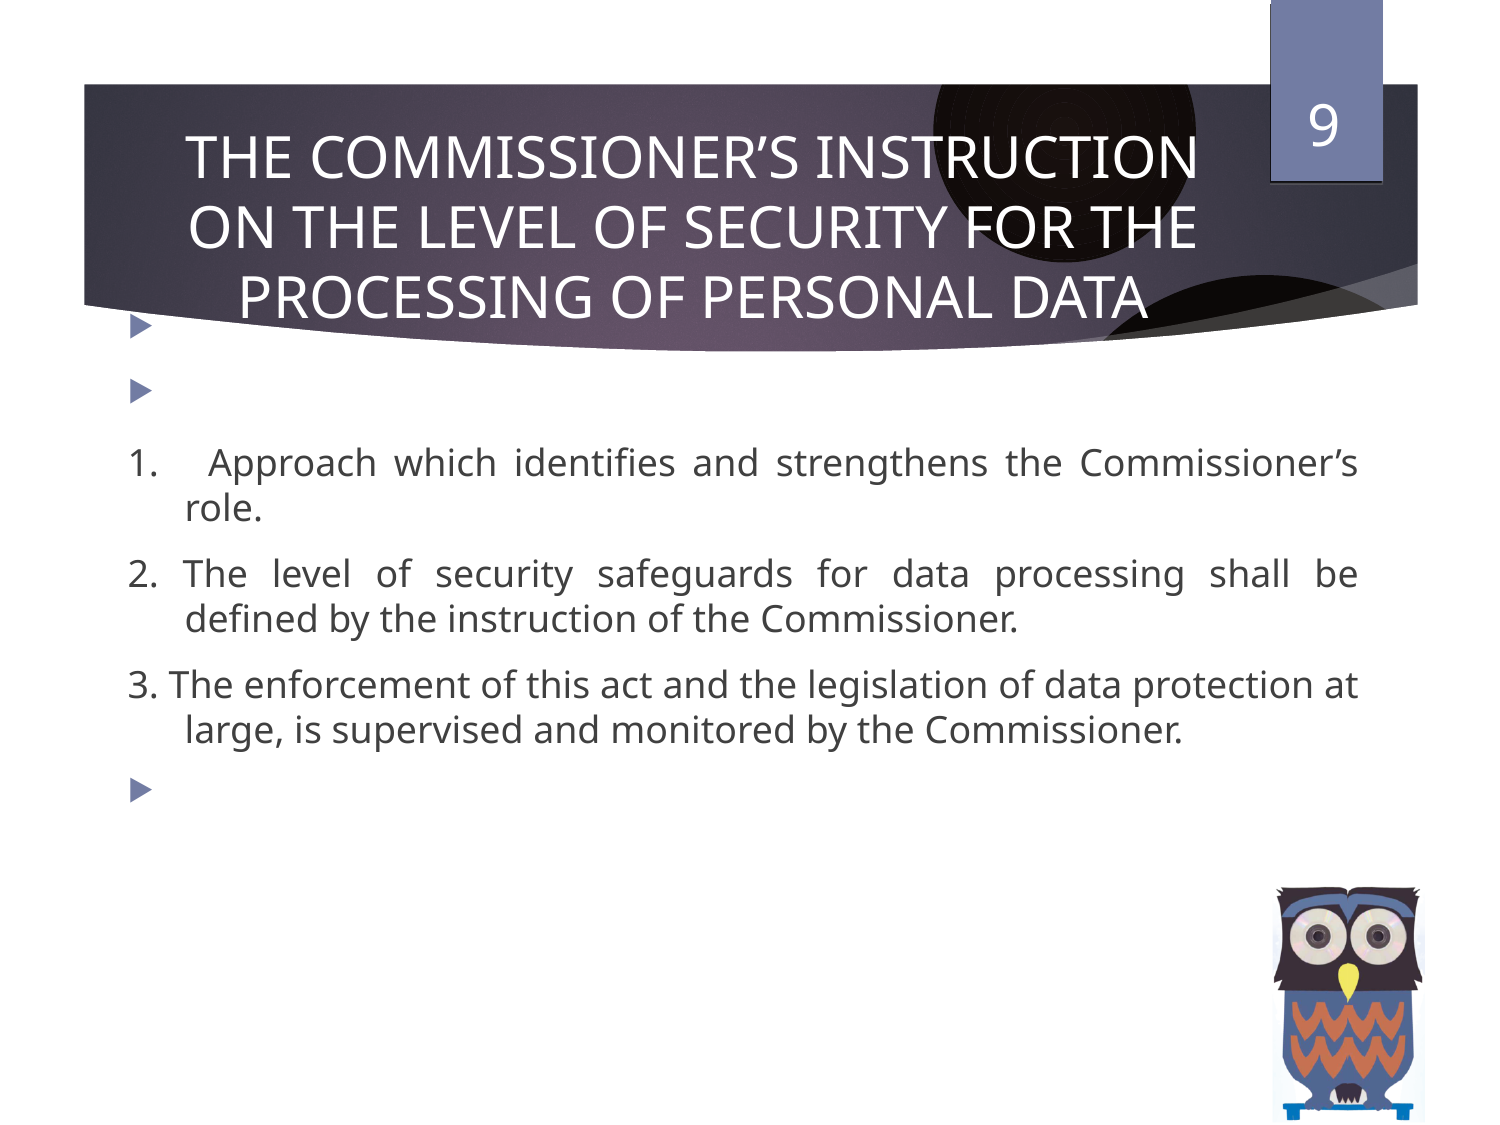

THE COMMISSIONER’S INSTRUCTION ON THE LEVEL OF SECURITY FOR THE PROCESSING OF PERSONAL DATA
1. Approach which identifies and strengthens the Commissioner’s role.
2. The level of security safeguards for data processing shall be defined by the instruction of the Commissioner.
3. The enforcement of this act and the legislation of data protection at large, is supervised and monitored by the Commissioner.